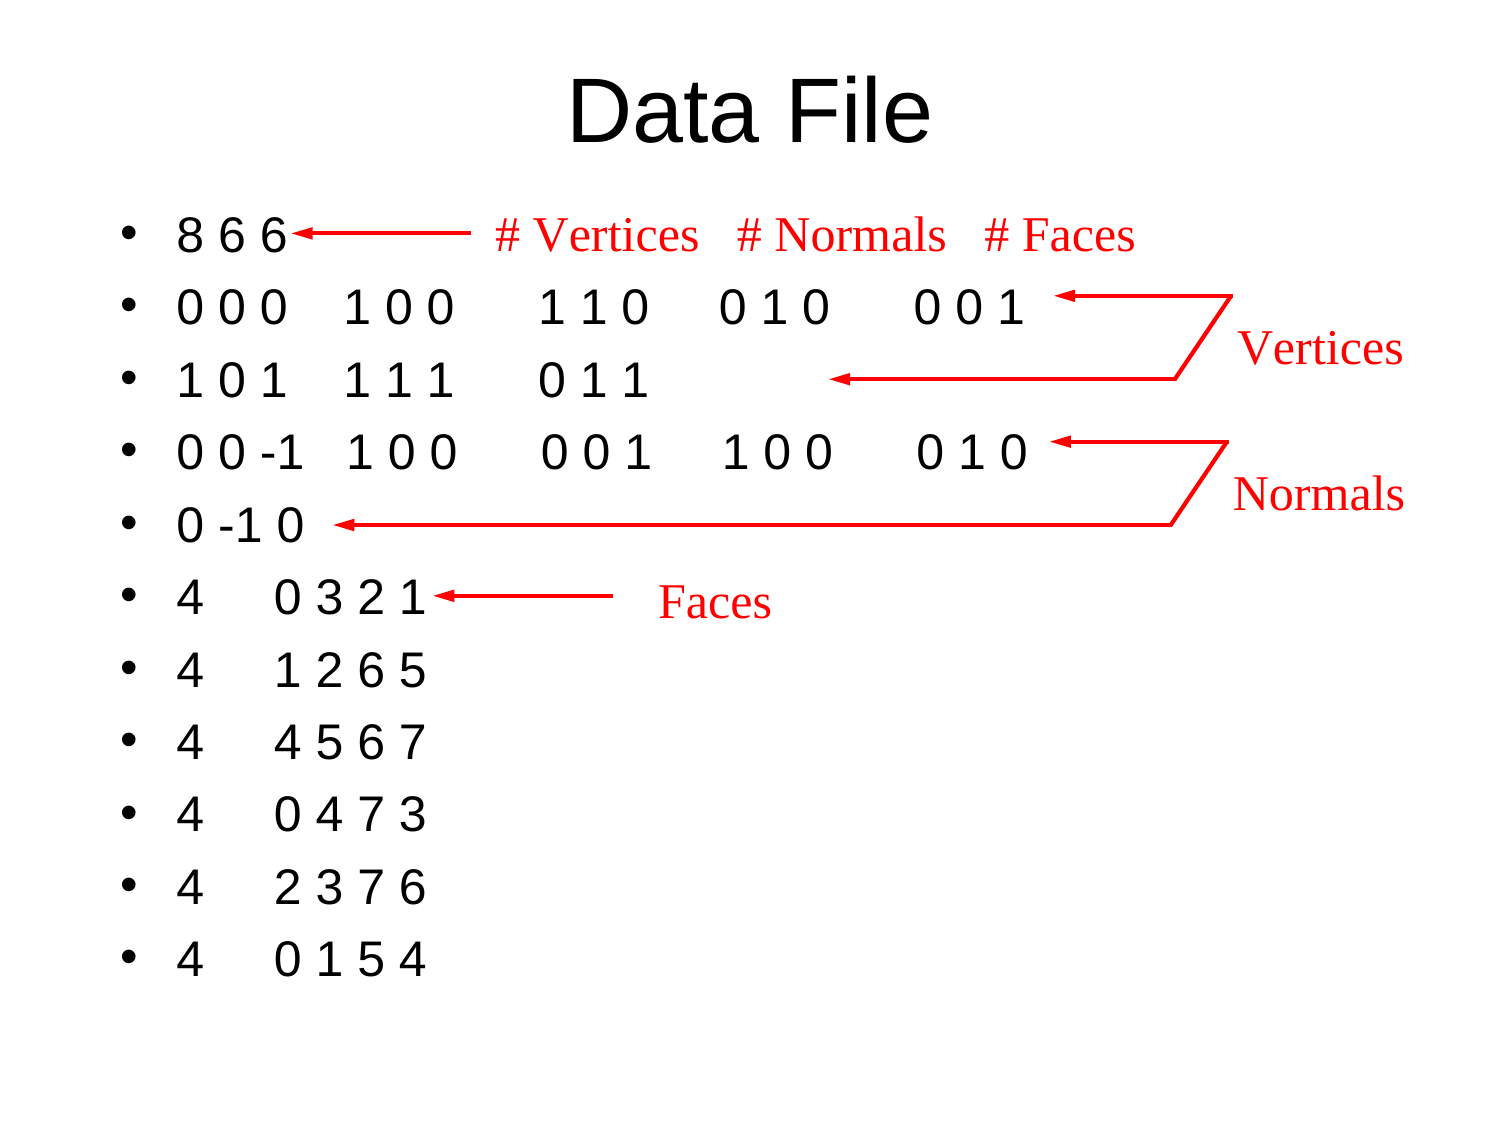

# Data File
# Vertices # Normals # Faces
Vertices
Normals
Faces
8 6 6
0 0 0 1 0 0 1 1 0 0 1 0 0 0 1
1 0 1 1 1 1 0 1 1
0 0 -1 1 0 0 0 0 1 1 0 0 0 1 0
0 -1 0
4 0 3 2 1
4 1 2 6 5
4 4 5 6 7
4 0 4 7 3
4 2 3 7 6
4 0 1 5 4